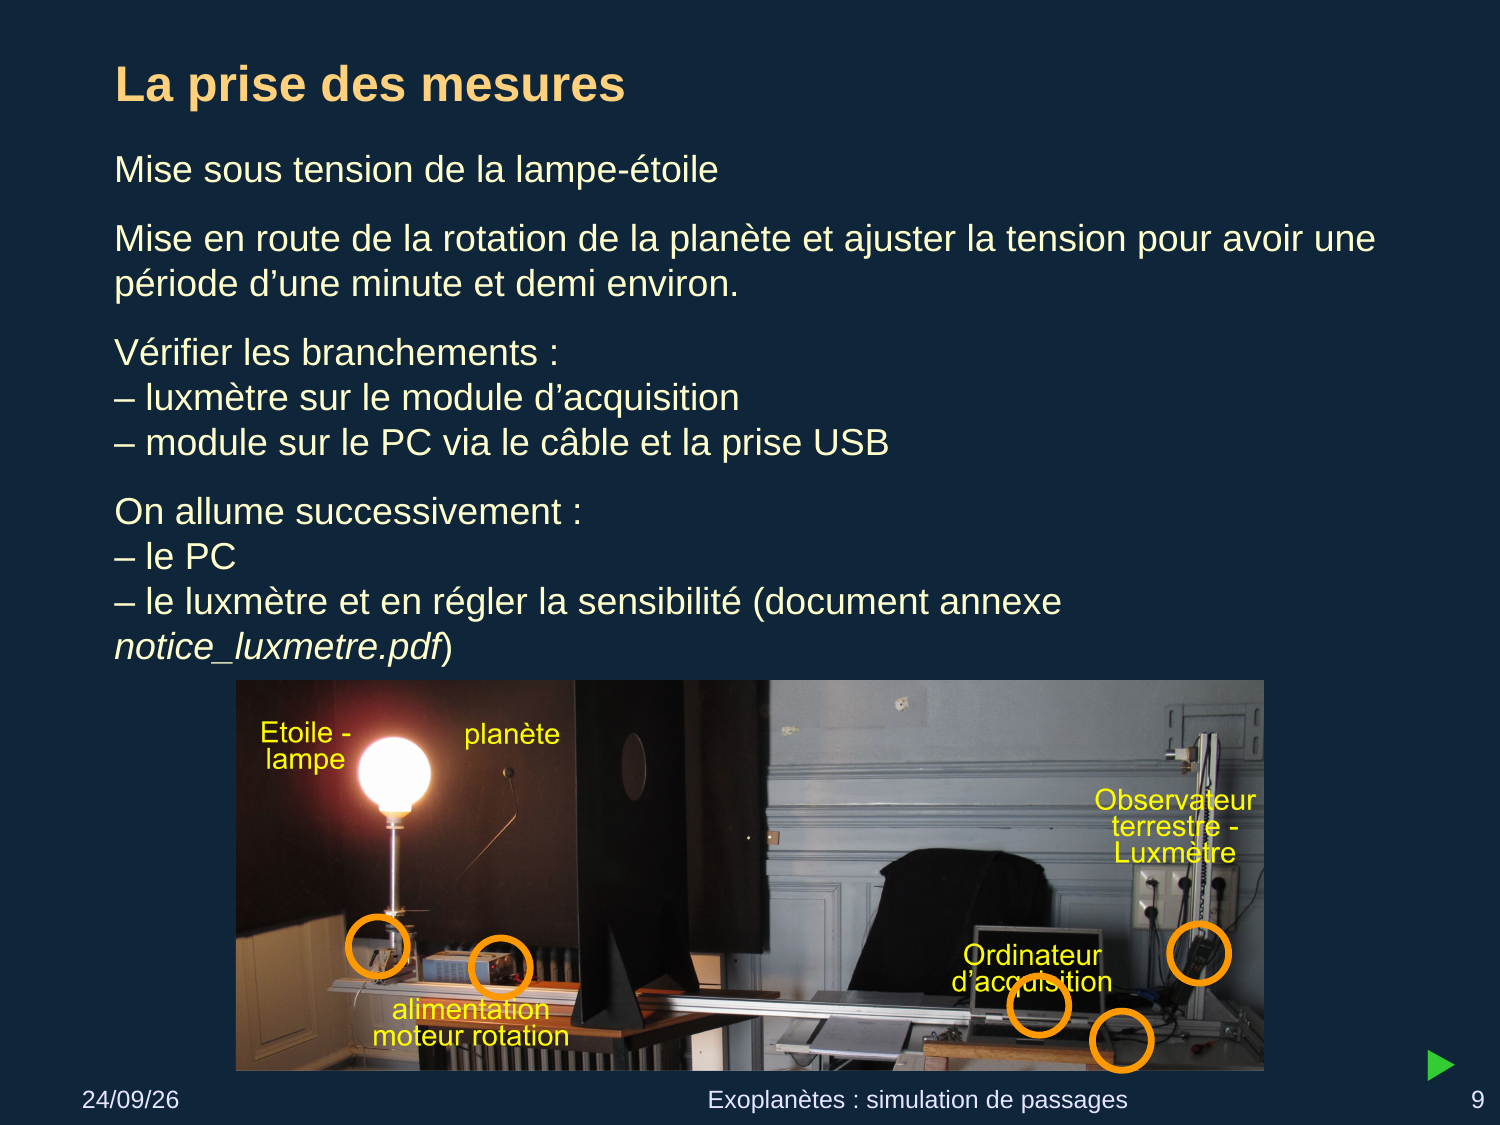

La prise des mesures
Mise sous tension de la lampe-étoile
Mise en route de la rotation de la planète et ajuster la tension pour avoir une période d’une minute et demi environ.
Vérifier les branchements :
– luxmètre sur le module d’acquisition
– module sur le PC via le câble et la prise USB
On allume successivement :
– le PC
– le luxmètre et en régler la sensibilité (document annexe notice_luxmetre.pdf)

Exoplanètes : simulation de passages
9